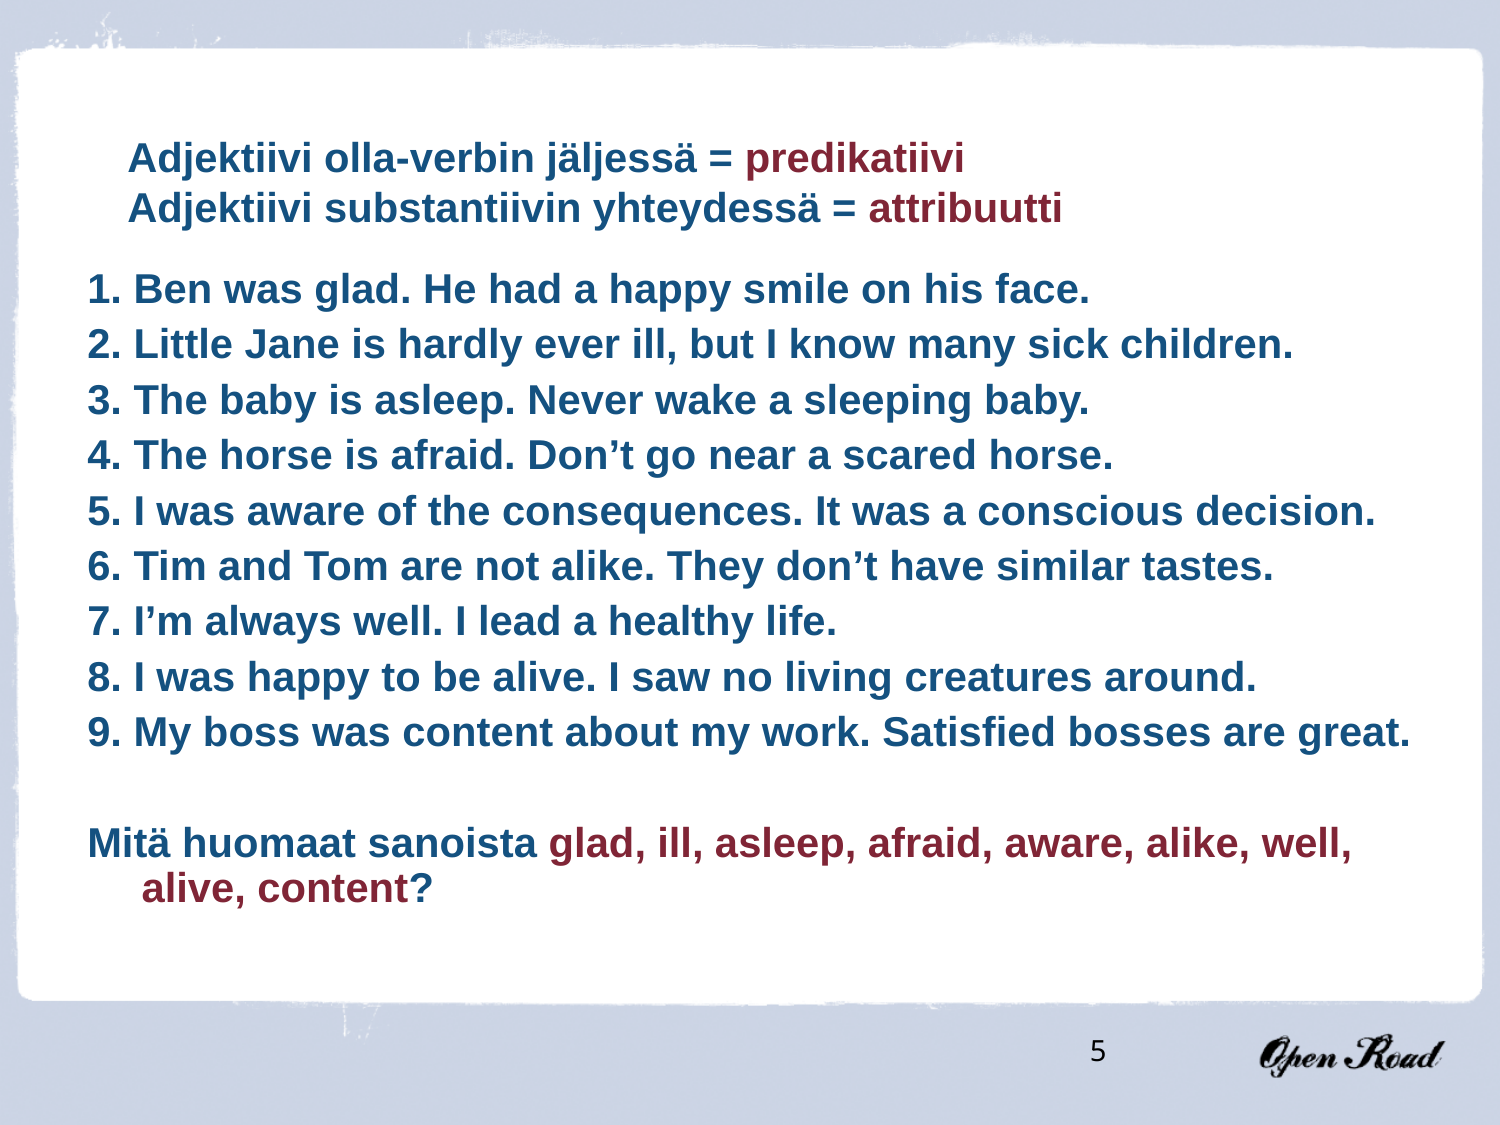

Adjektiivi olla-verbin jäljessä = predikatiivi
Adjektiivi substantiivin yhteydessä = attribuutti
1. Ben was glad. He had a happy smile on his face.
2. Little Jane is hardly ever ill, but I know many sick children.
3. The baby is asleep. Never wake a sleeping baby.
4. The horse is afraid. Don’t go near a scared horse.
5. I was aware of the consequences. It was a conscious decision.
6. Tim and Tom are not alike. They don’t have similar tastes.
7. I’m always well. I lead a healthy life.
8. I was happy to be alive. I saw no living creatures around.
9. My boss was content about my work. Satisfied bosses are great.
Mitä huomaat sanoista glad, ill, asleep, afraid, aware, alike, well, alive, content?